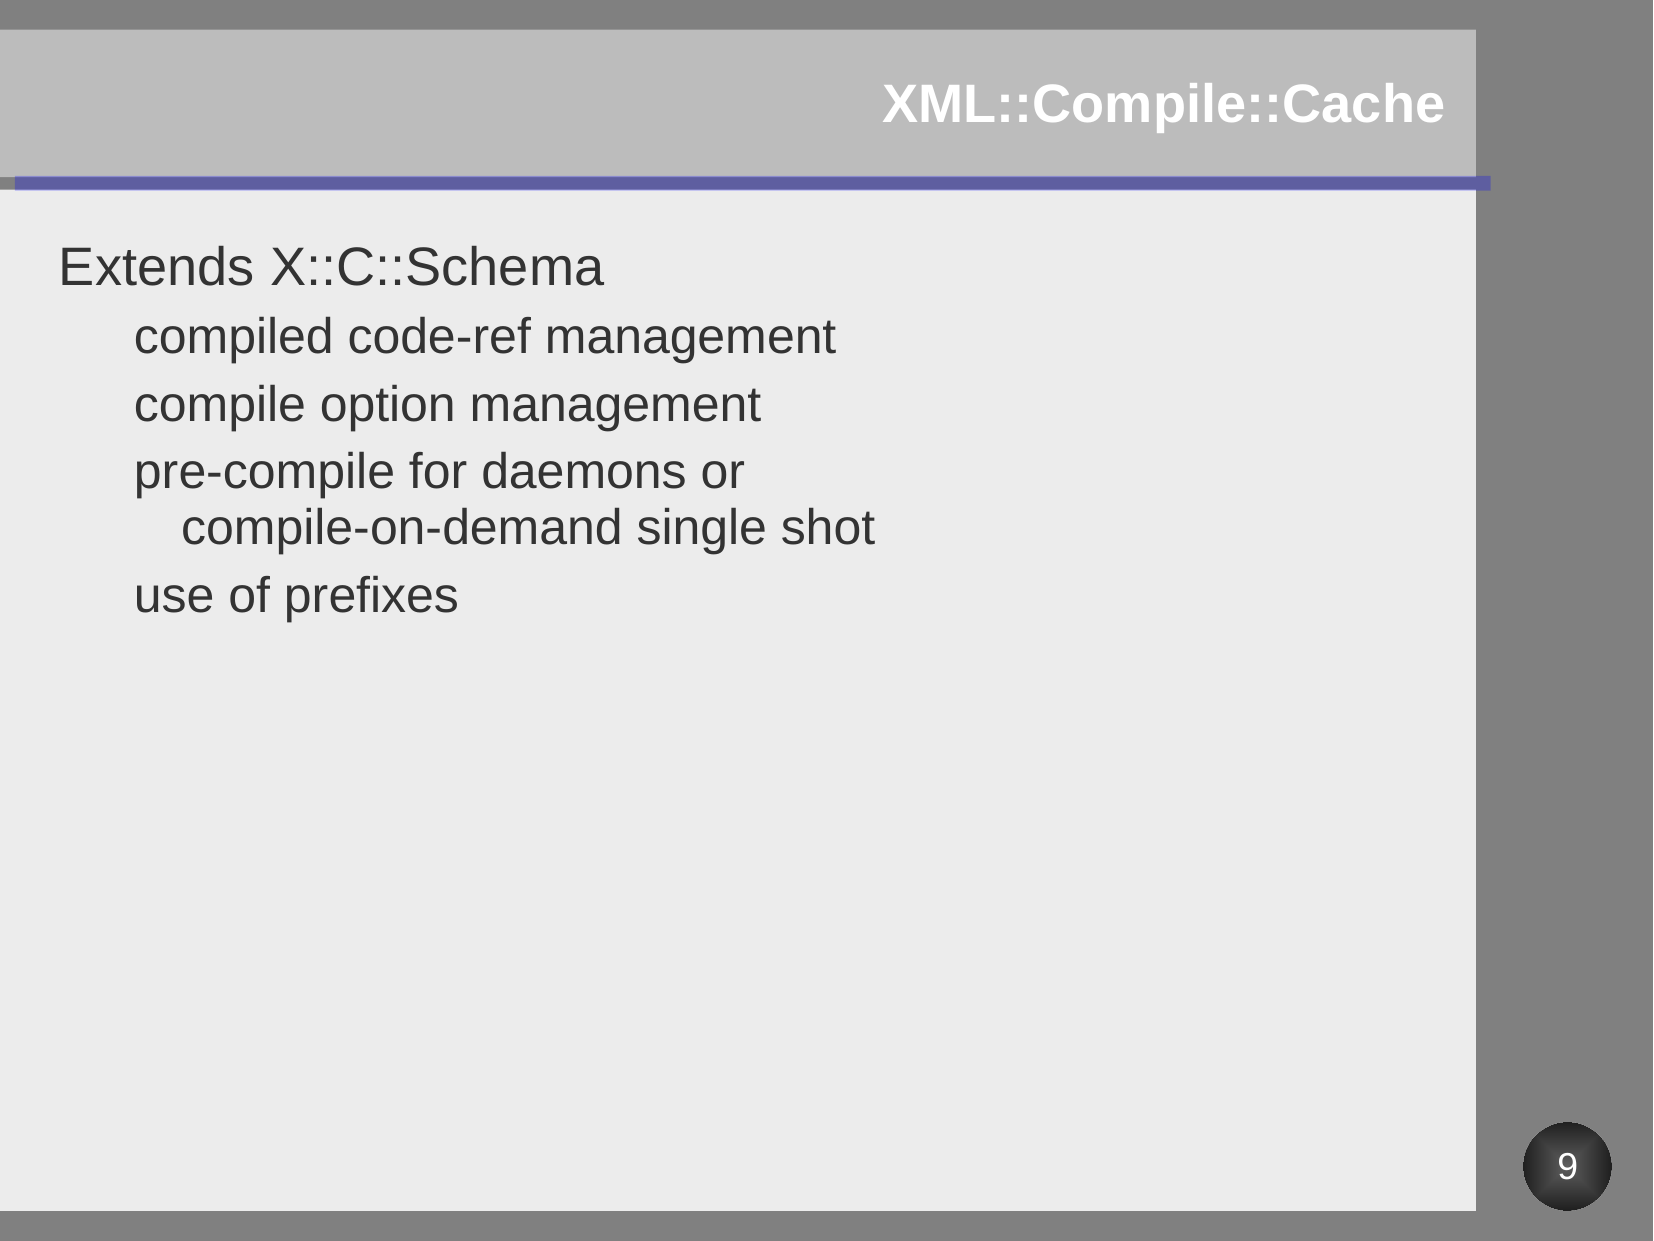

# XML::Compile::Cache
Extends X::C::Schema
compiled code-ref management
compile option management
pre-compile for daemons or
compile-on-demand single shot
use of prefixes